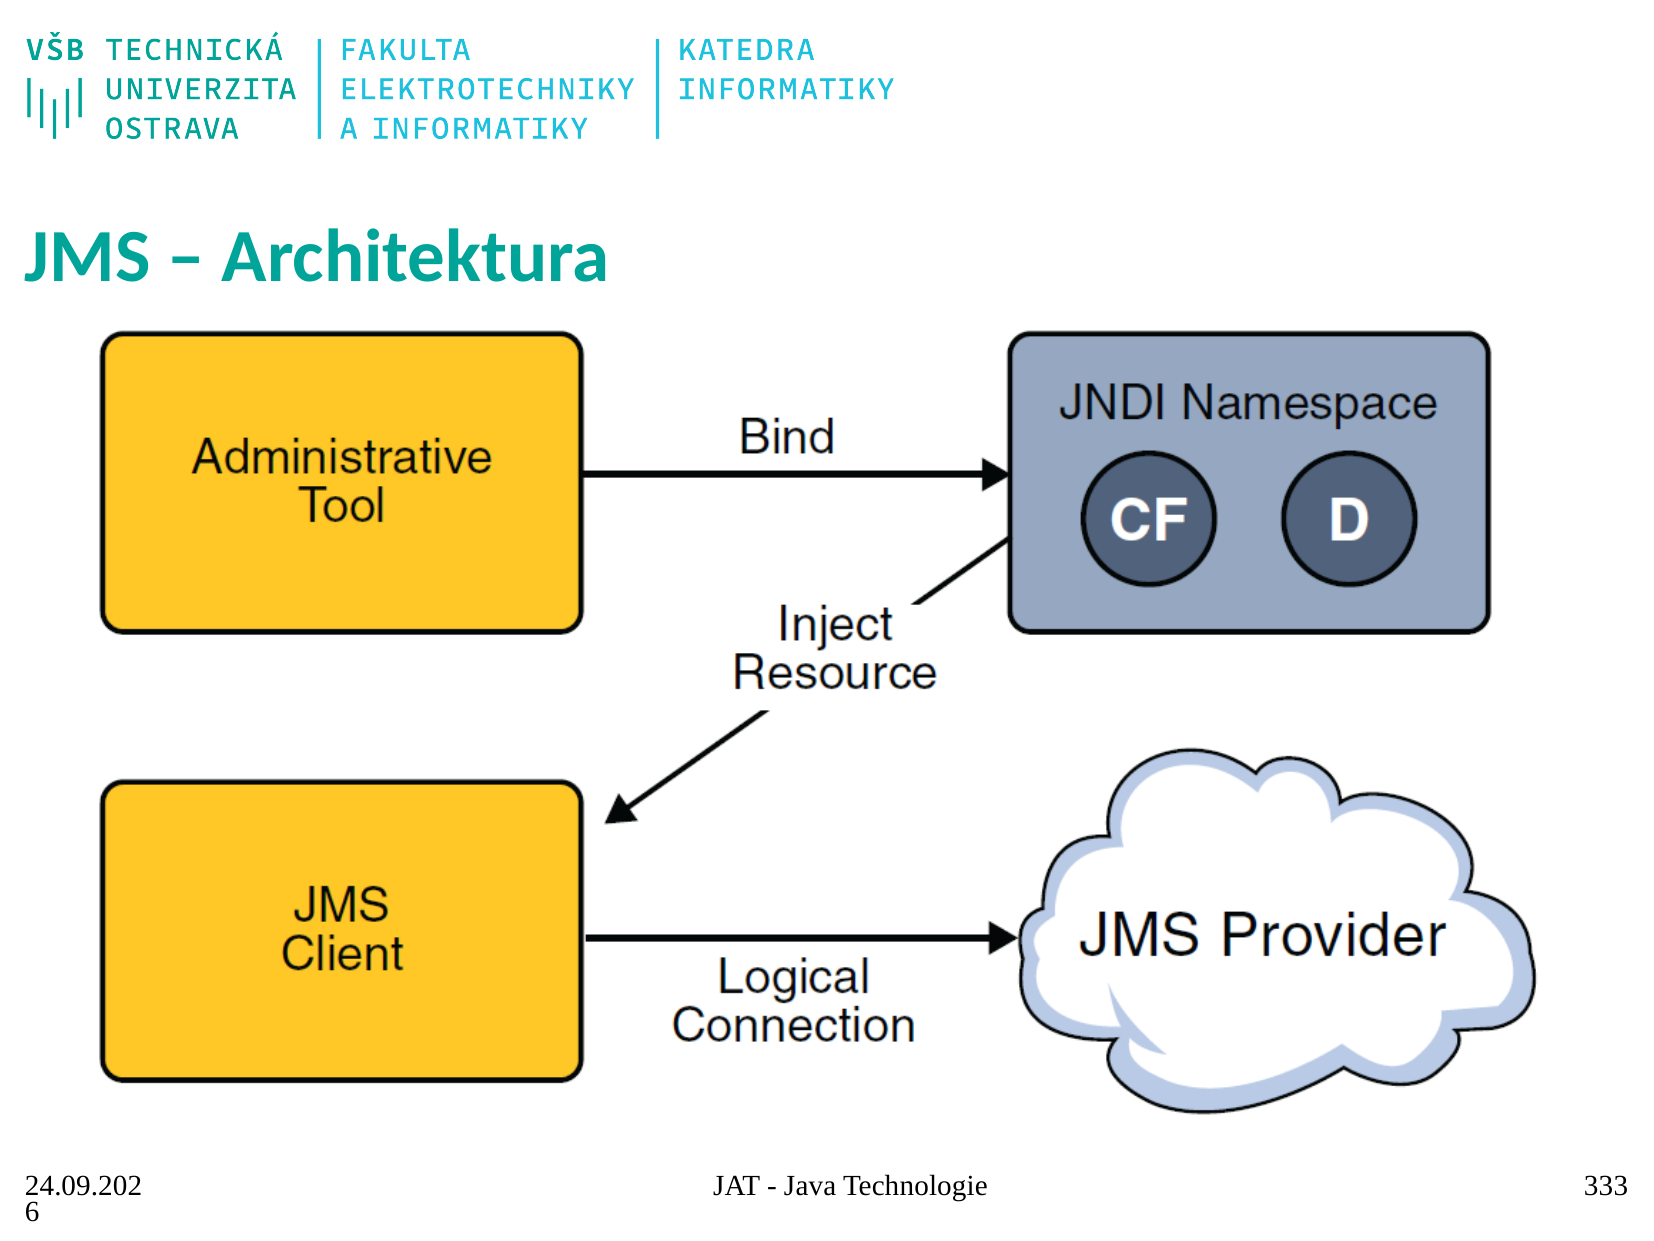

# JMS – Architektura
JAT - Java Technologie
333